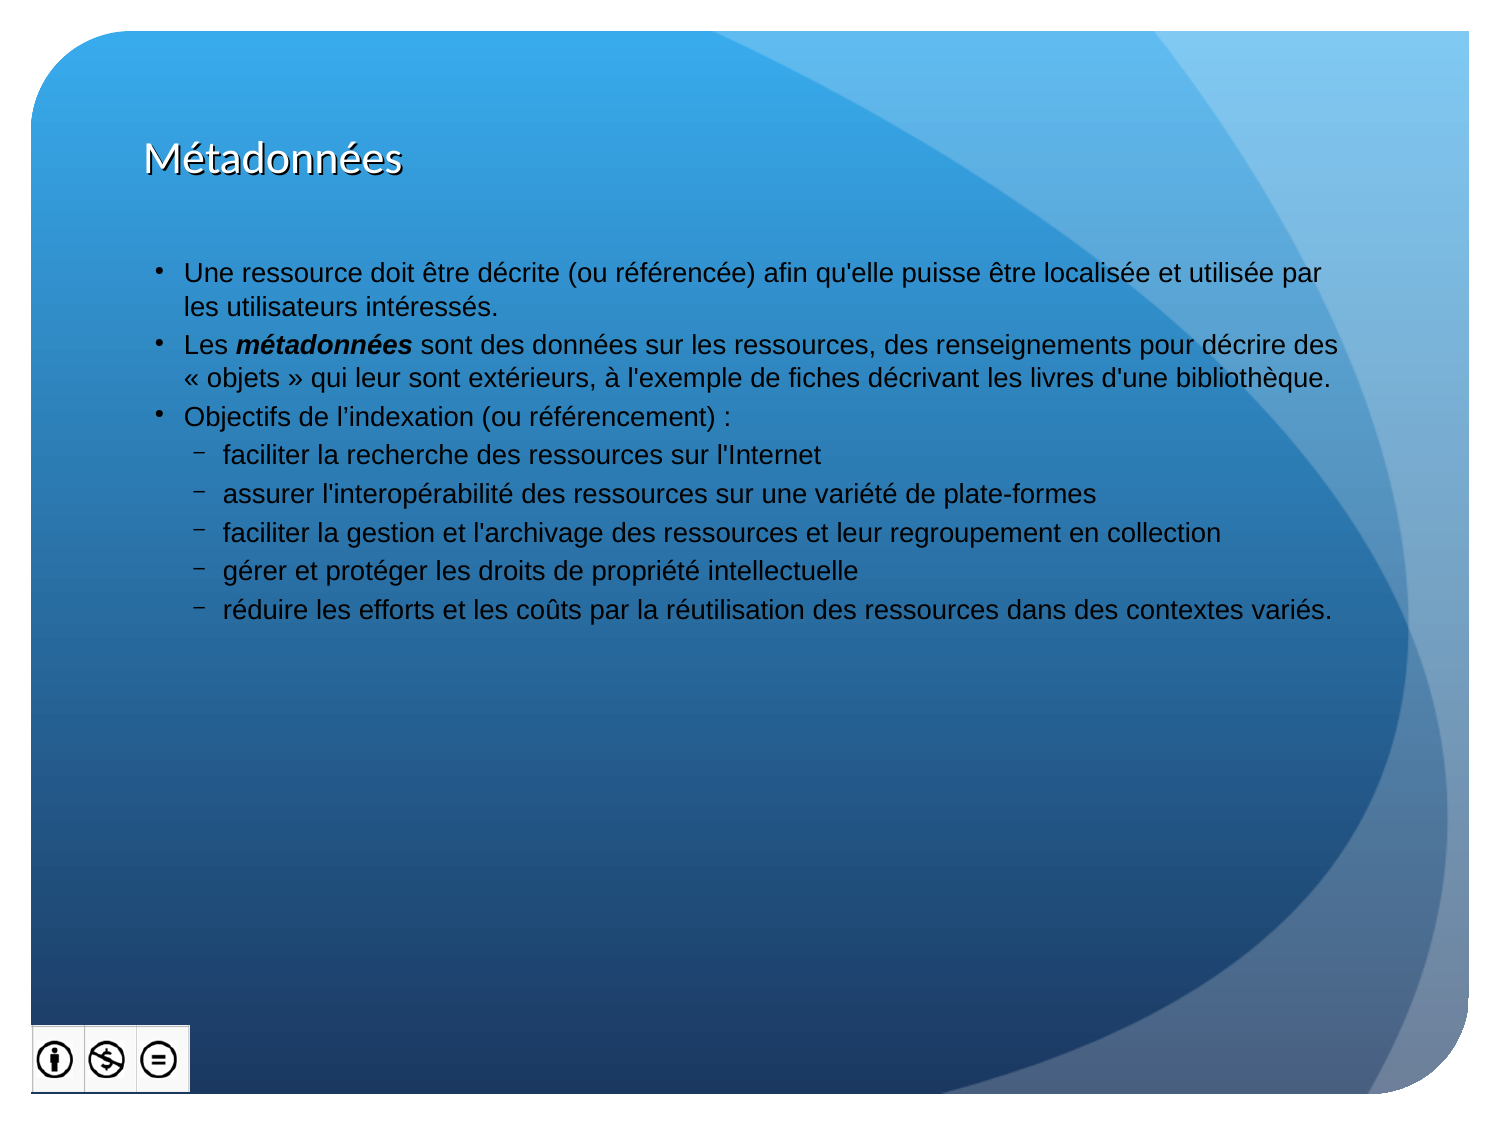

# Métadonnées
Une ressource doit être décrite (ou référencée) afin qu'elle puisse être localisée et utilisée par les utilisateurs intéressés.
Les métadonnées sont des données sur les ressources, des renseignements pour décrire des « objets » qui leur sont extérieurs, à l'exemple de fiches décrivant les livres d'une bibliothèque.
Objectifs de l’indexation (ou référencement) :
faciliter la recherche des ressources sur l'Internet
assurer l'interopérabilité des ressources sur une variété de plate-formes
faciliter la gestion et l'archivage des ressources et leur regroupement en collection
gérer et protéger les droits de propriété intellectuelle
réduire les efforts et les coûts par la réutilisation des ressources dans des contextes variés.